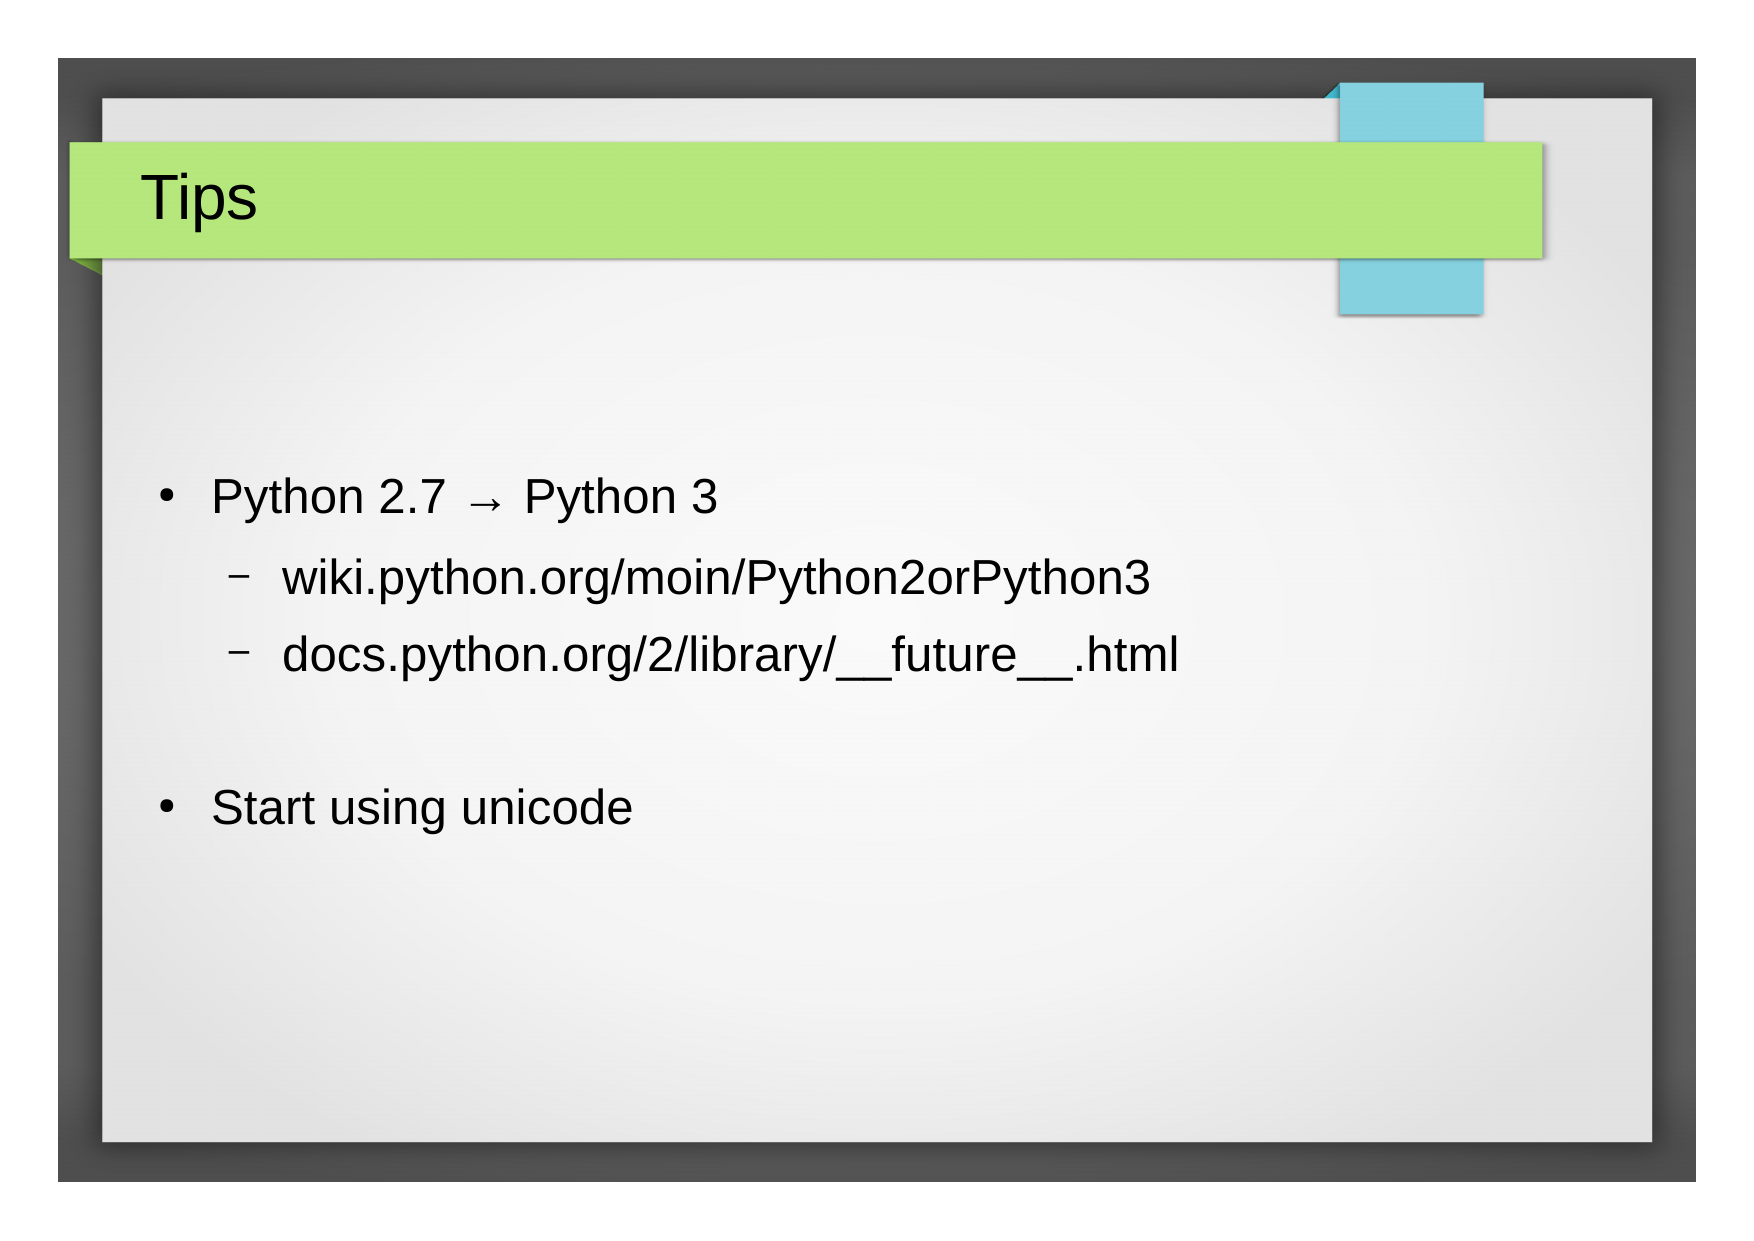

# Tips
Python 2.7 → Python 3
wiki.python.org/moin/Python2orPython3
docs.python.org/2/library/__future__.html
Start using unicode